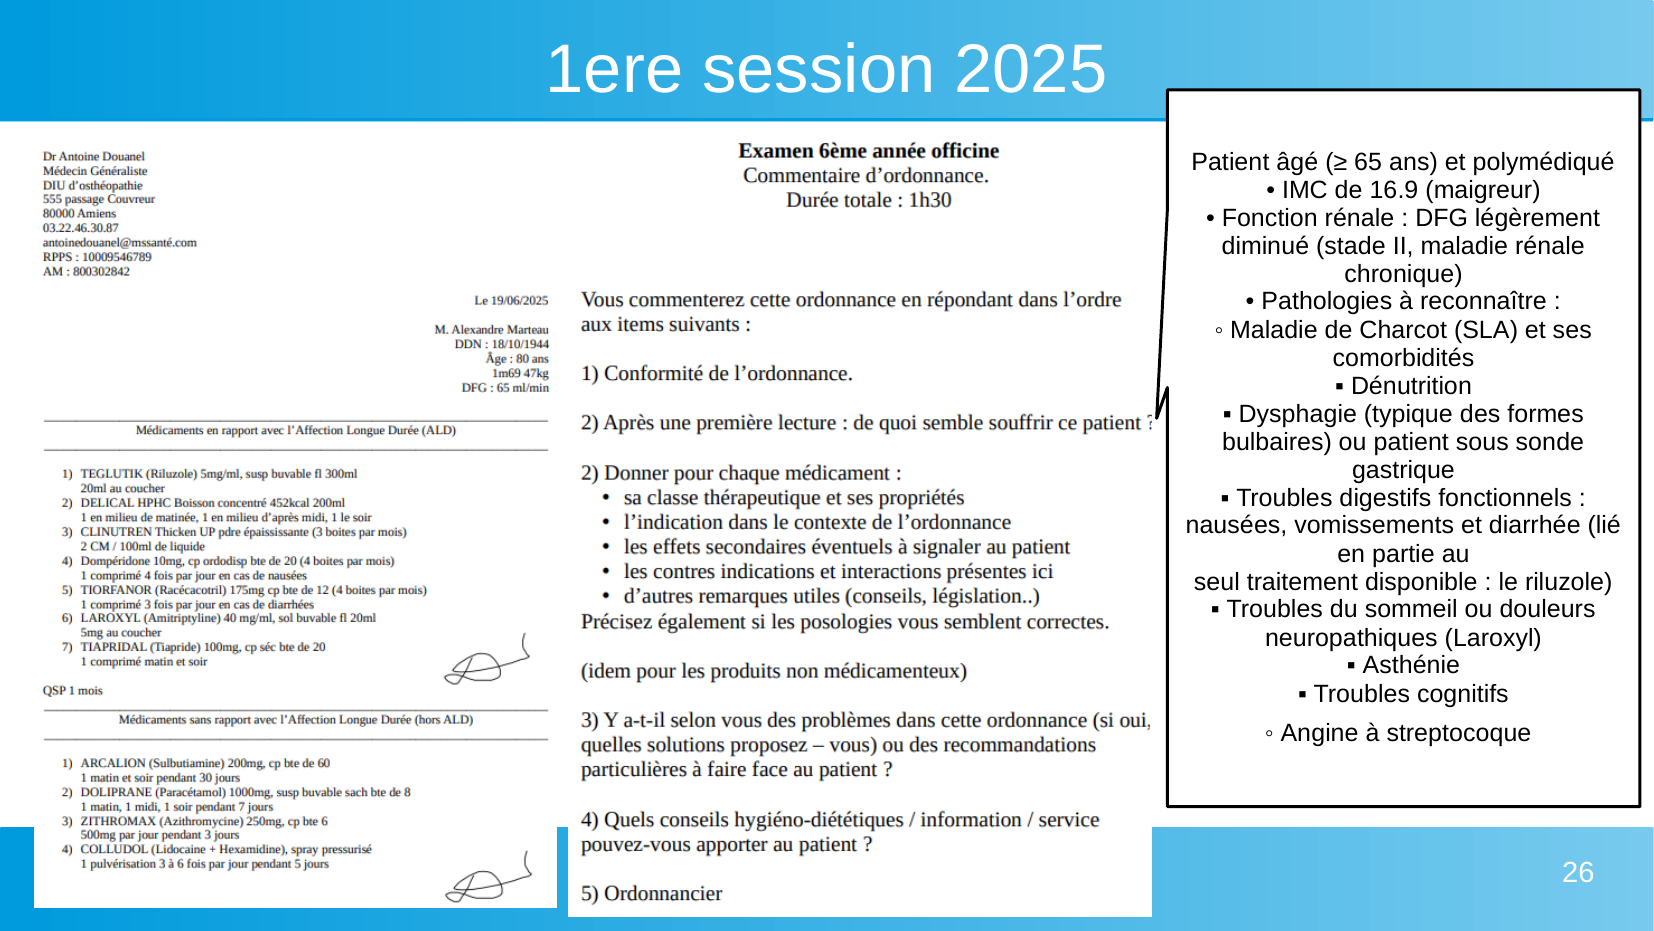

# 1ere session 2025
Patient âgé (≥ 65 ans) et polymédiqué
• IMC de 16.9 (maigreur)
• Fonction rénale : DFG légèrement diminué (stade II, maladie rénale chronique)
• Pathologies à reconnaître :
◦ Maladie de Charcot (SLA) et ses comorbidités
▪ Dénutrition
▪ Dysphagie (typique des formes bulbaires) ou patient sous sonde gastrique
▪ Troubles digestifs fonctionnels : nausées, vomissements et diarrhée (lié en partie au
seul traitement disponible : le riluzole)
▪ Troubles du sommeil ou douleurs neuropathiques (Laroxyl)
▪ Asthénie
▪ Troubles cognitifs
◦ Angine à streptocoque
26